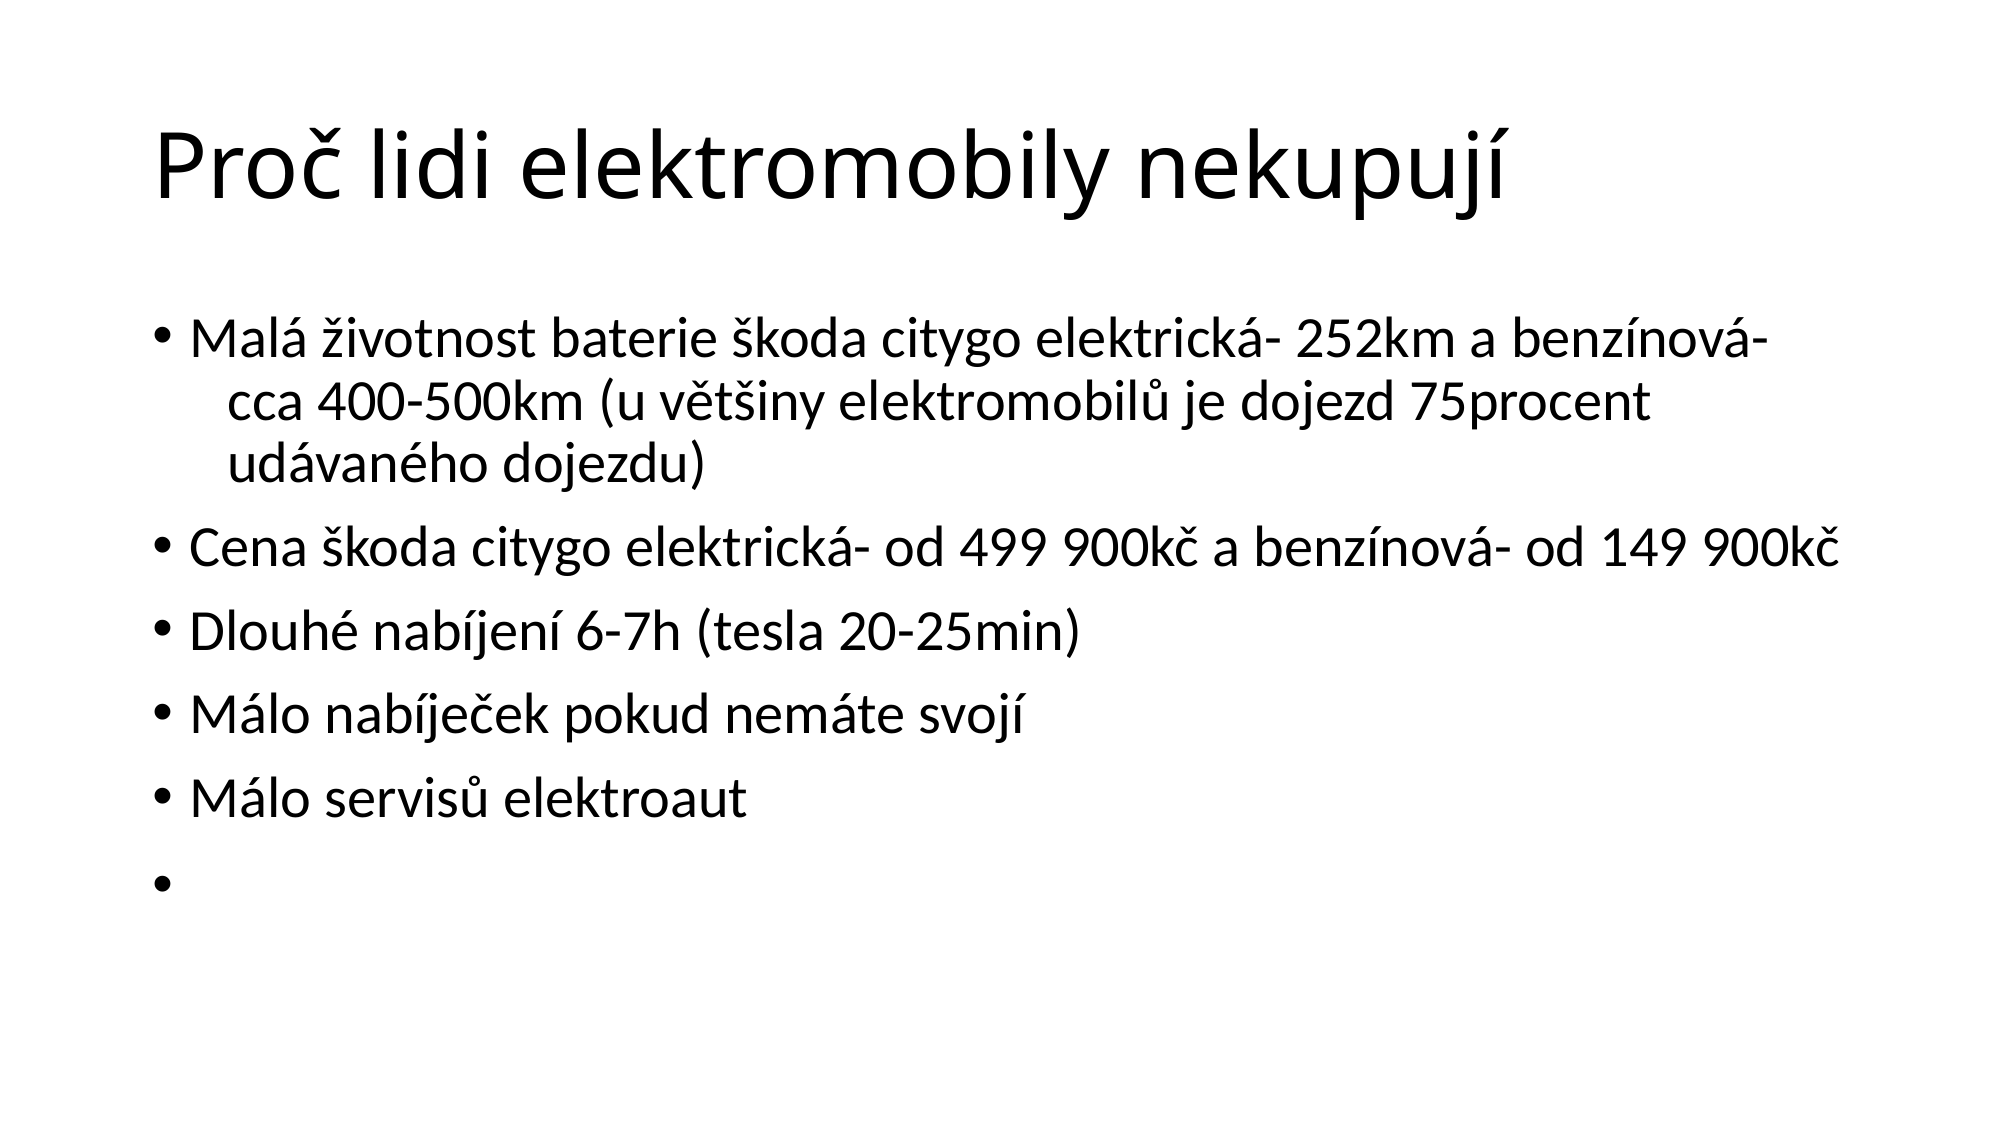

# Proč lidi elektromobily nekupují
Malá životnost baterie škoda citygo elektrická- 252km a benzínová- cca 400-500km (u většiny elektromobilů je dojezd 75procent udávaného dojezdu)
Cena škoda citygo elektrická- od 499 900kč a benzínová- od 149 900kč
Dlouhé nabíjení 6-7h (tesla 20-25min)
Málo nabíječek pokud nemáte svojí
Málo servisů elektroaut